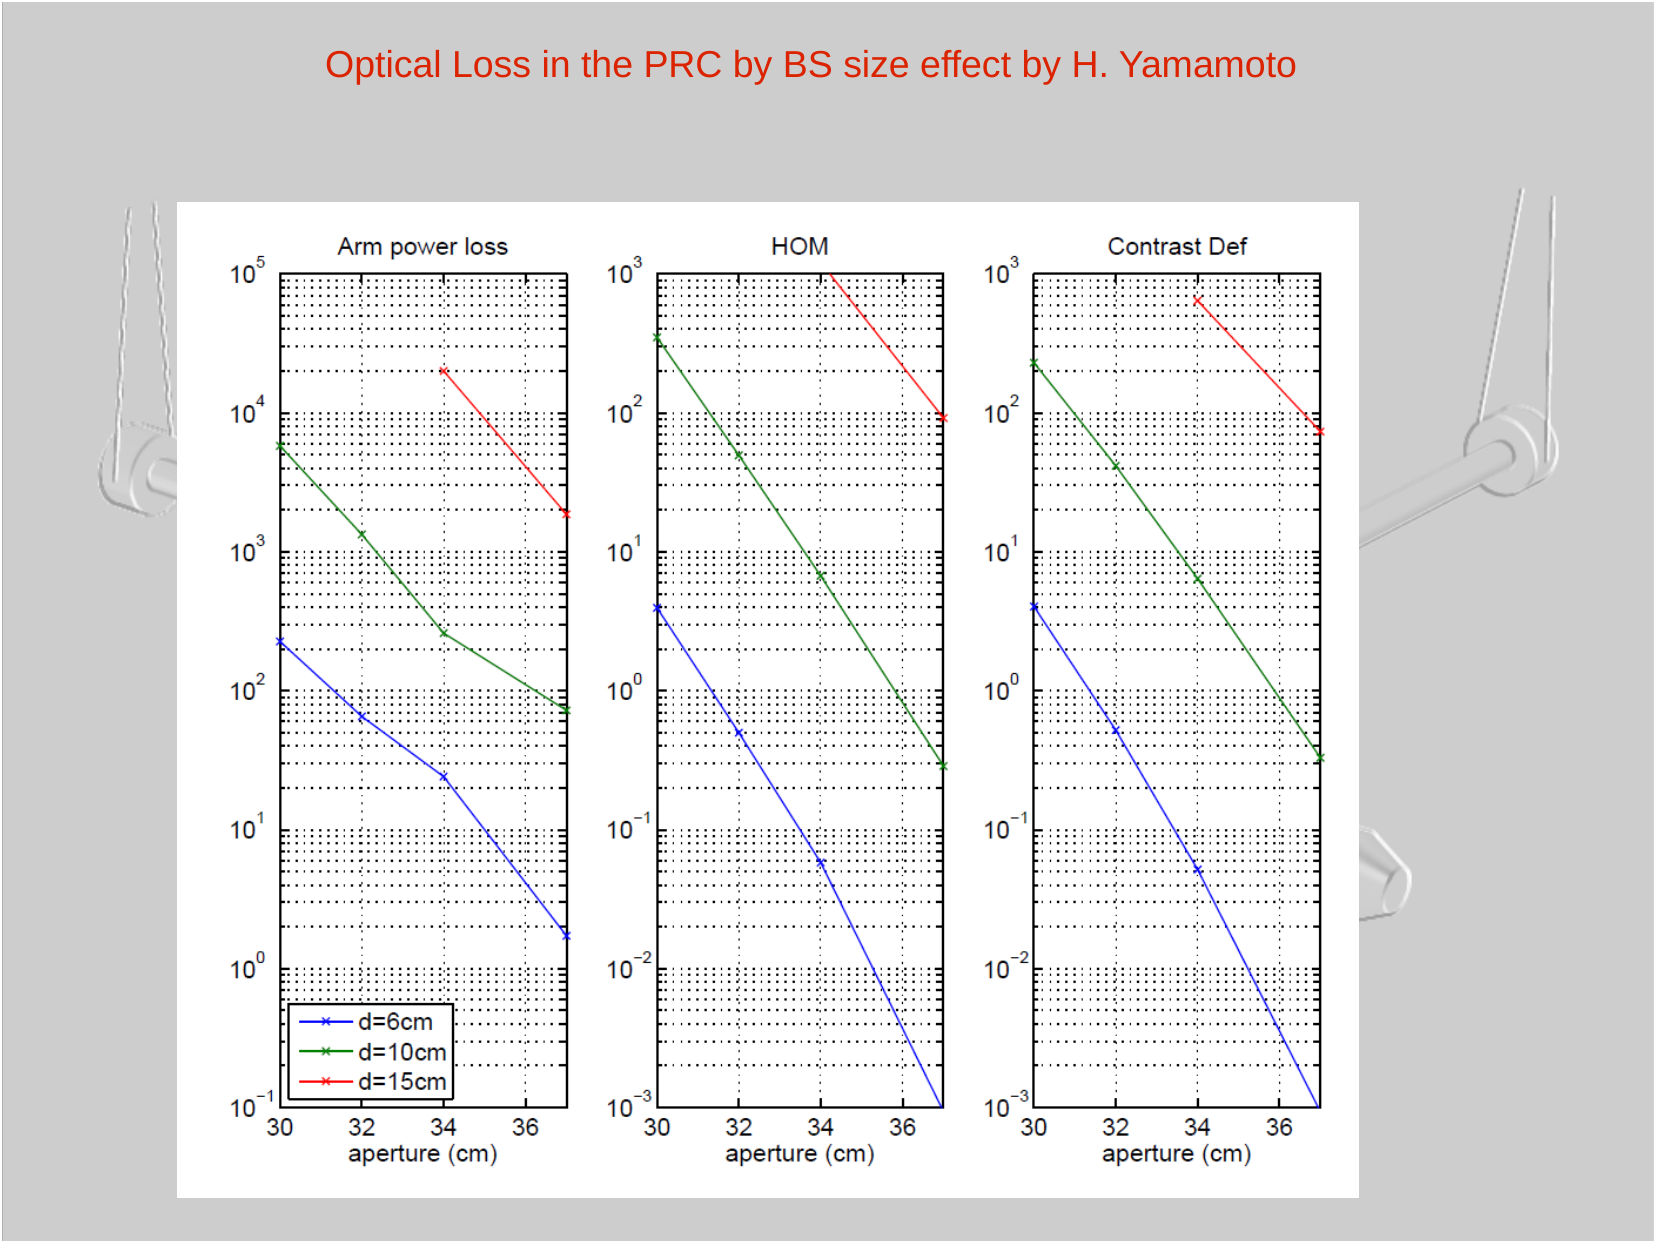

Optical Loss in the PRC by BS size effect by H. Yamamoto